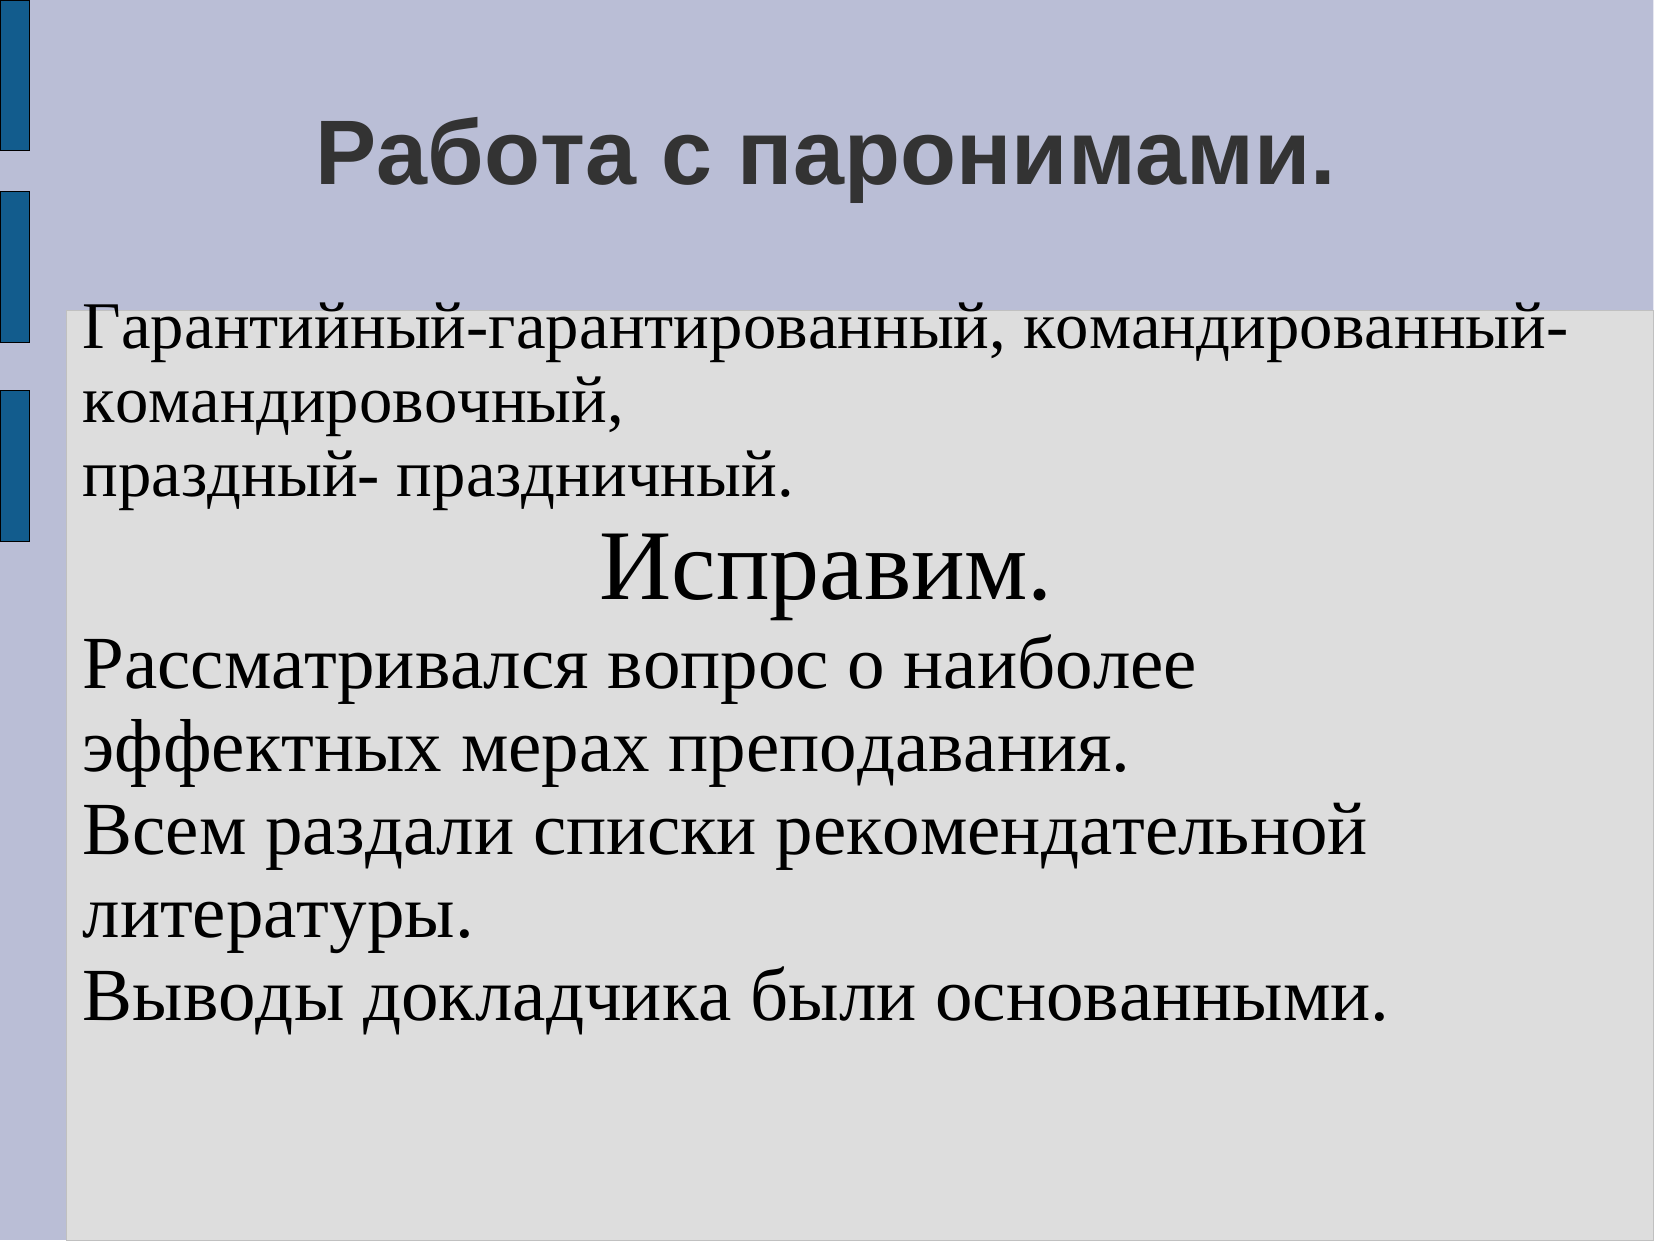

# Работа с паронимами.
Гарантийный-гарантированный, командированный-командировочный,
праздный- праздничный.
Исправим.
Рассматривался вопрос о наиболее эффектных мерах преподавания.
Всем раздали списки рекомендательной литературы.
Выводы докладчика были основанными.